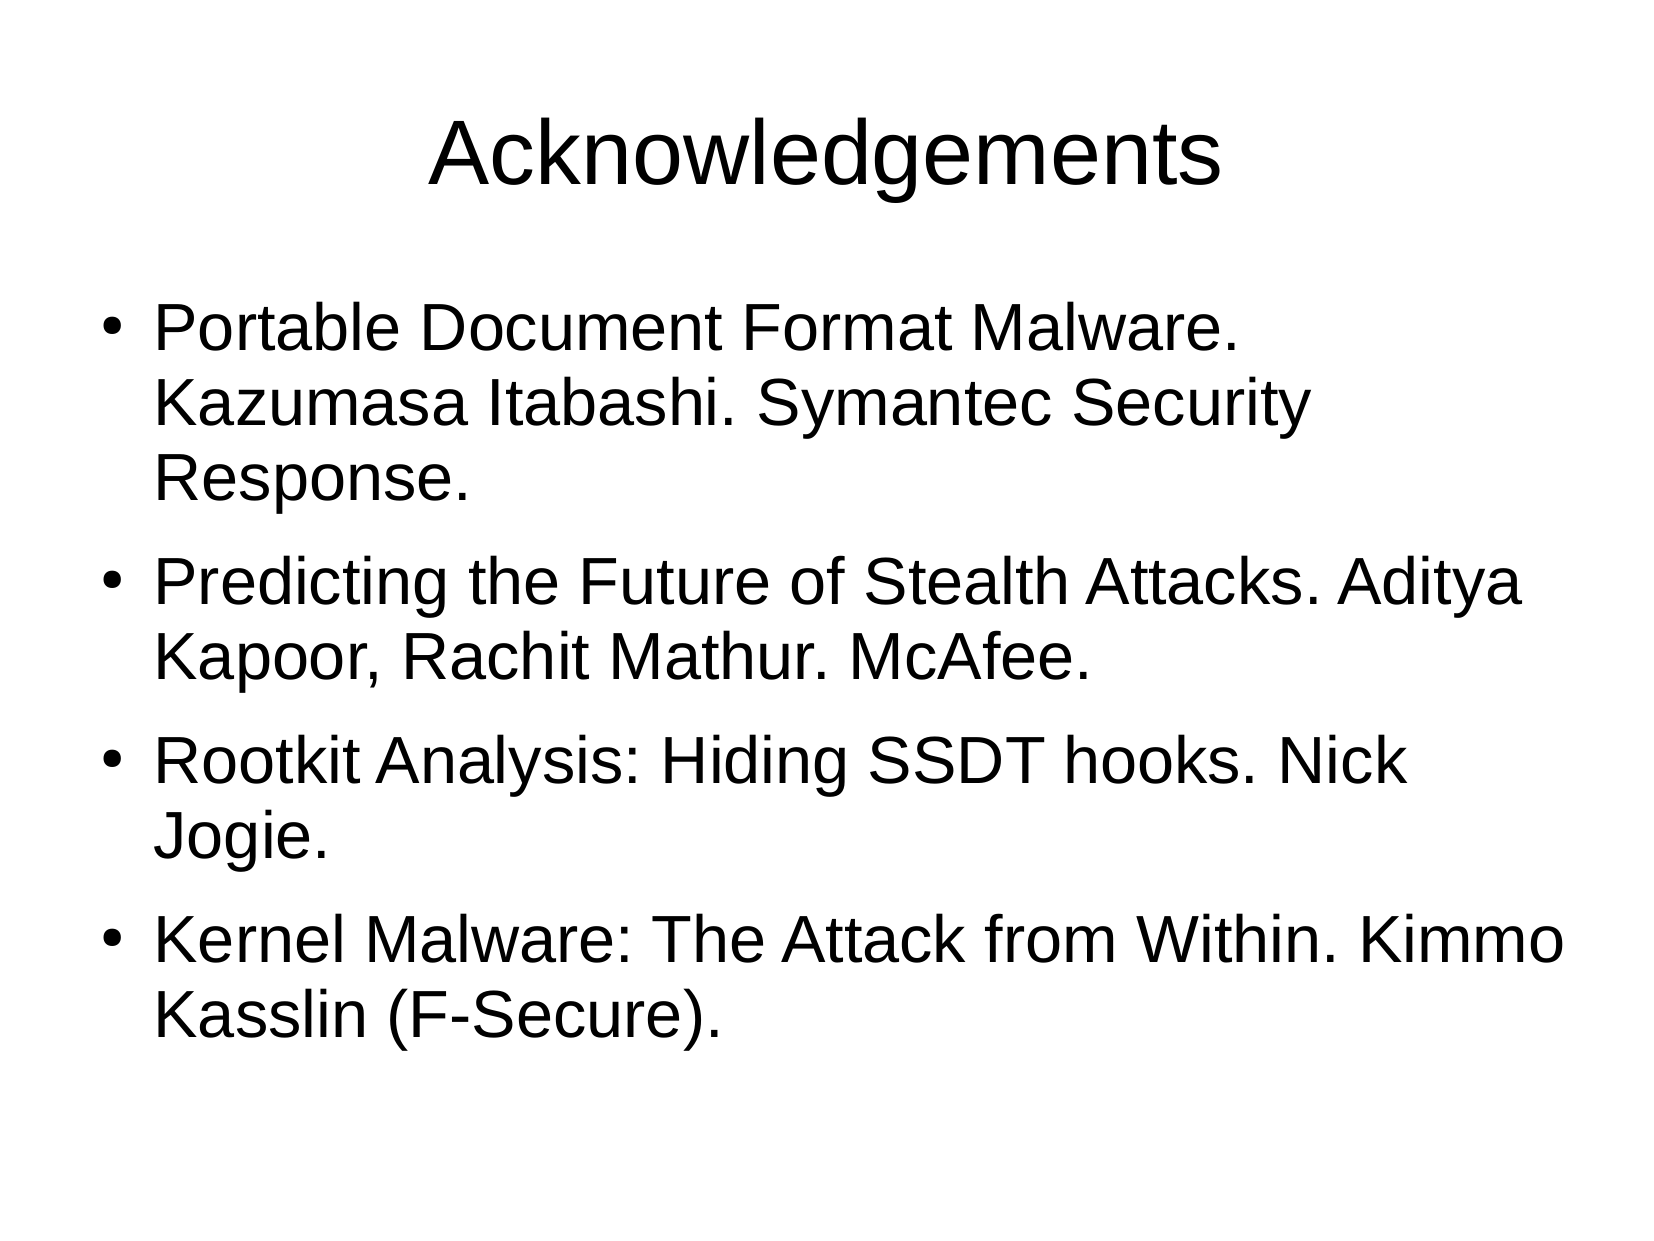

# Acknowledgements
Portable Document Format Malware. Kazumasa Itabashi. Symantec Security Response.
Predicting the Future of Stealth Attacks. Aditya Kapoor, Rachit Mathur. McAfee.
Rootkit Analysis: Hiding SSDT hooks. Nick Jogie.
Kernel Malware: The Attack from Within. Kimmo Kasslin (F-Secure).